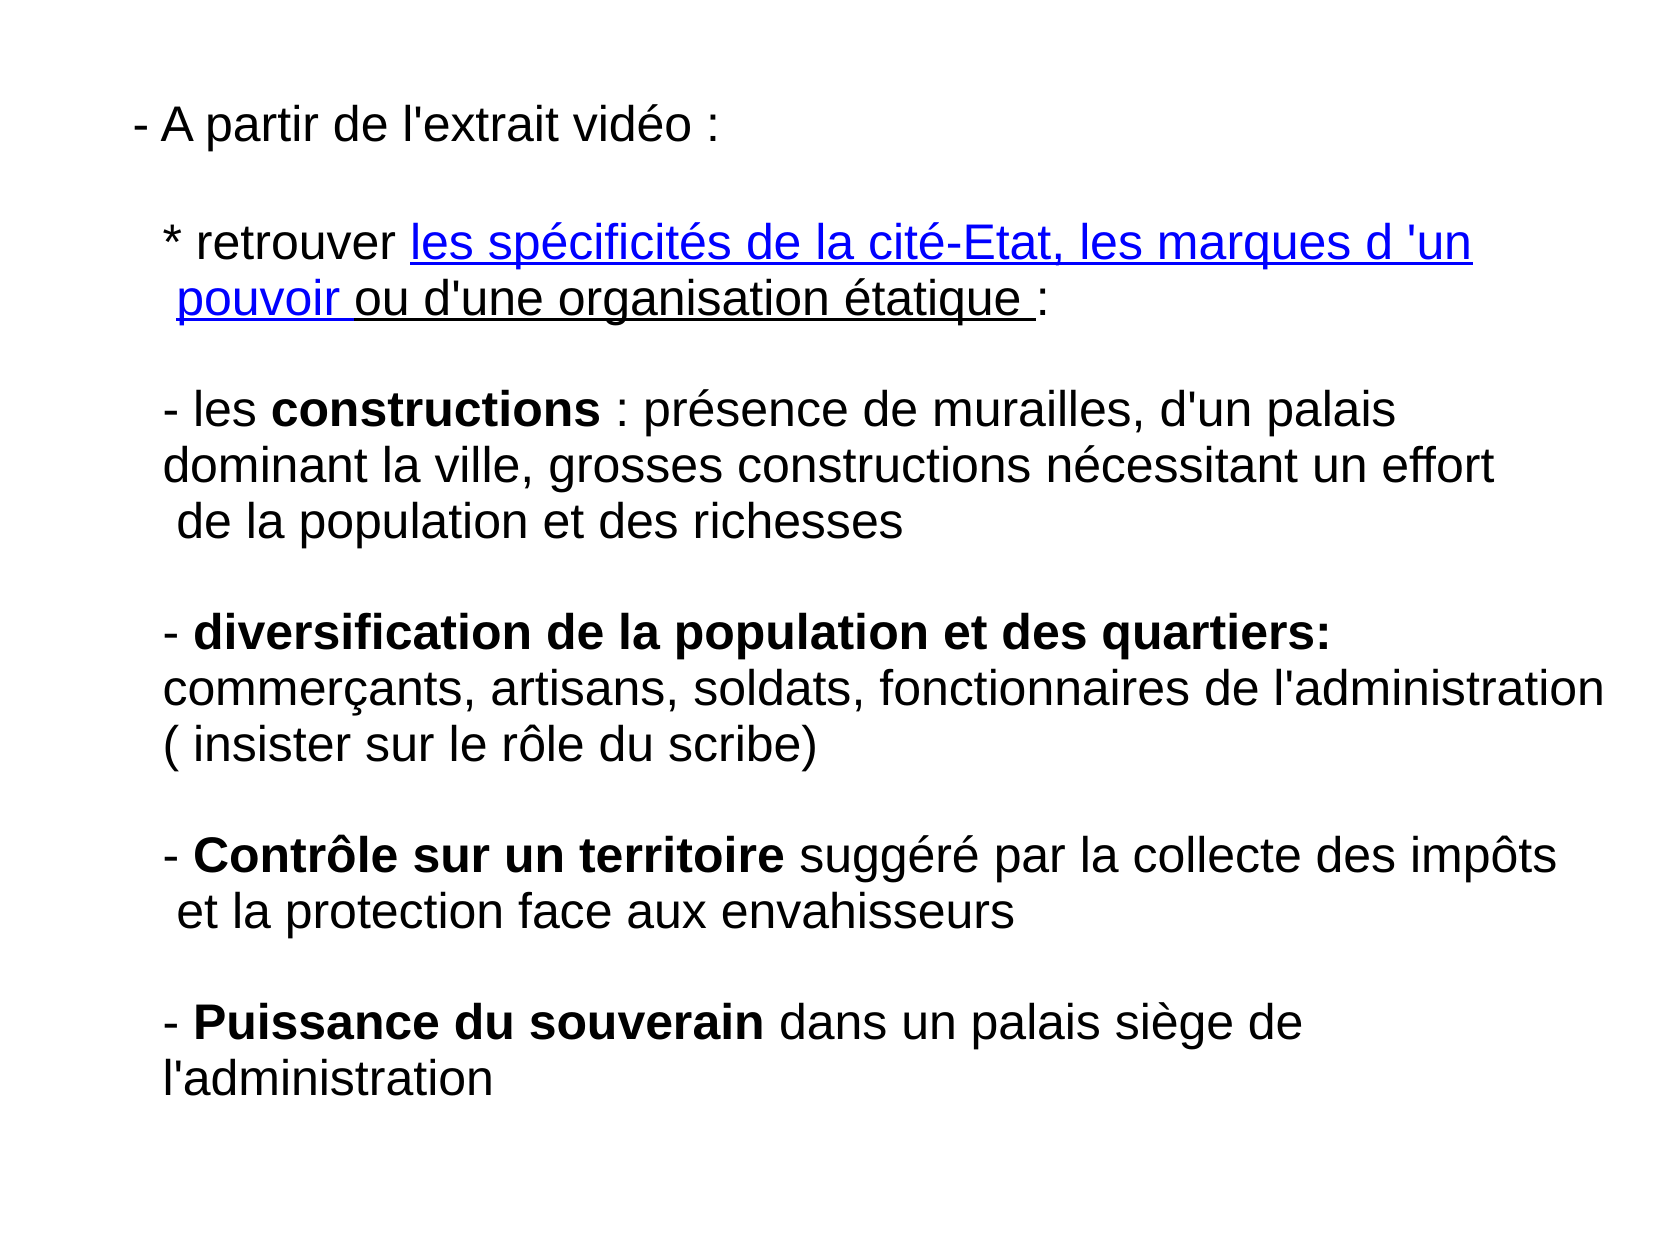

- A partir de l'extrait vidéo :
* retrouver les spécificités de la cité-Etat, les marques d 'un
 pouvoir ou d'une organisation étatique :
- les constructions : présence de murailles, d'un palais
dominant la ville, grosses constructions nécessitant un effort
 de la population et des richesses
- diversification de la population et des quartiers:
commerçants, artisans, soldats, fonctionnaires de l'administration
( insister sur le rôle du scribe)
- Contrôle sur un territoire suggéré par la collecte des impôts
 et la protection face aux envahisseurs
- Puissance du souverain dans un palais siège de
l'administration